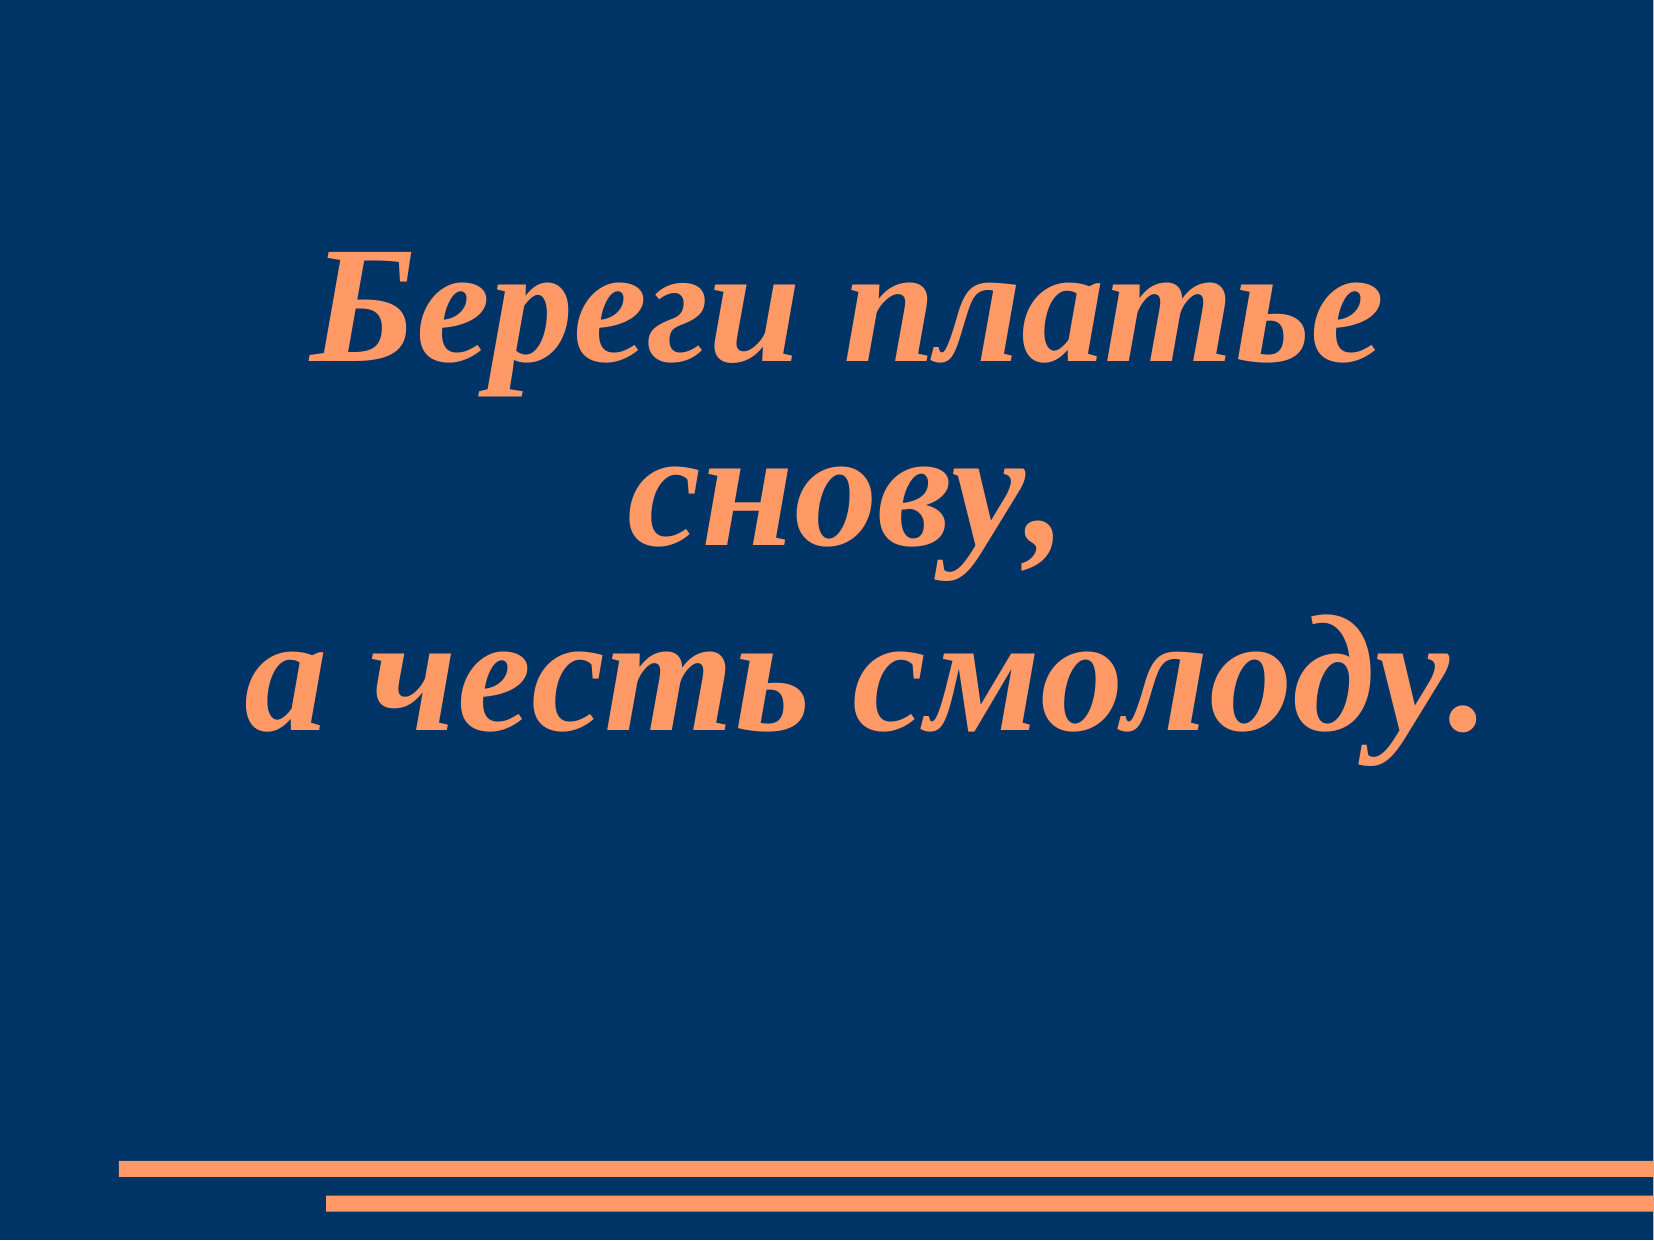

# Береги платье снову, а честь смолоду.